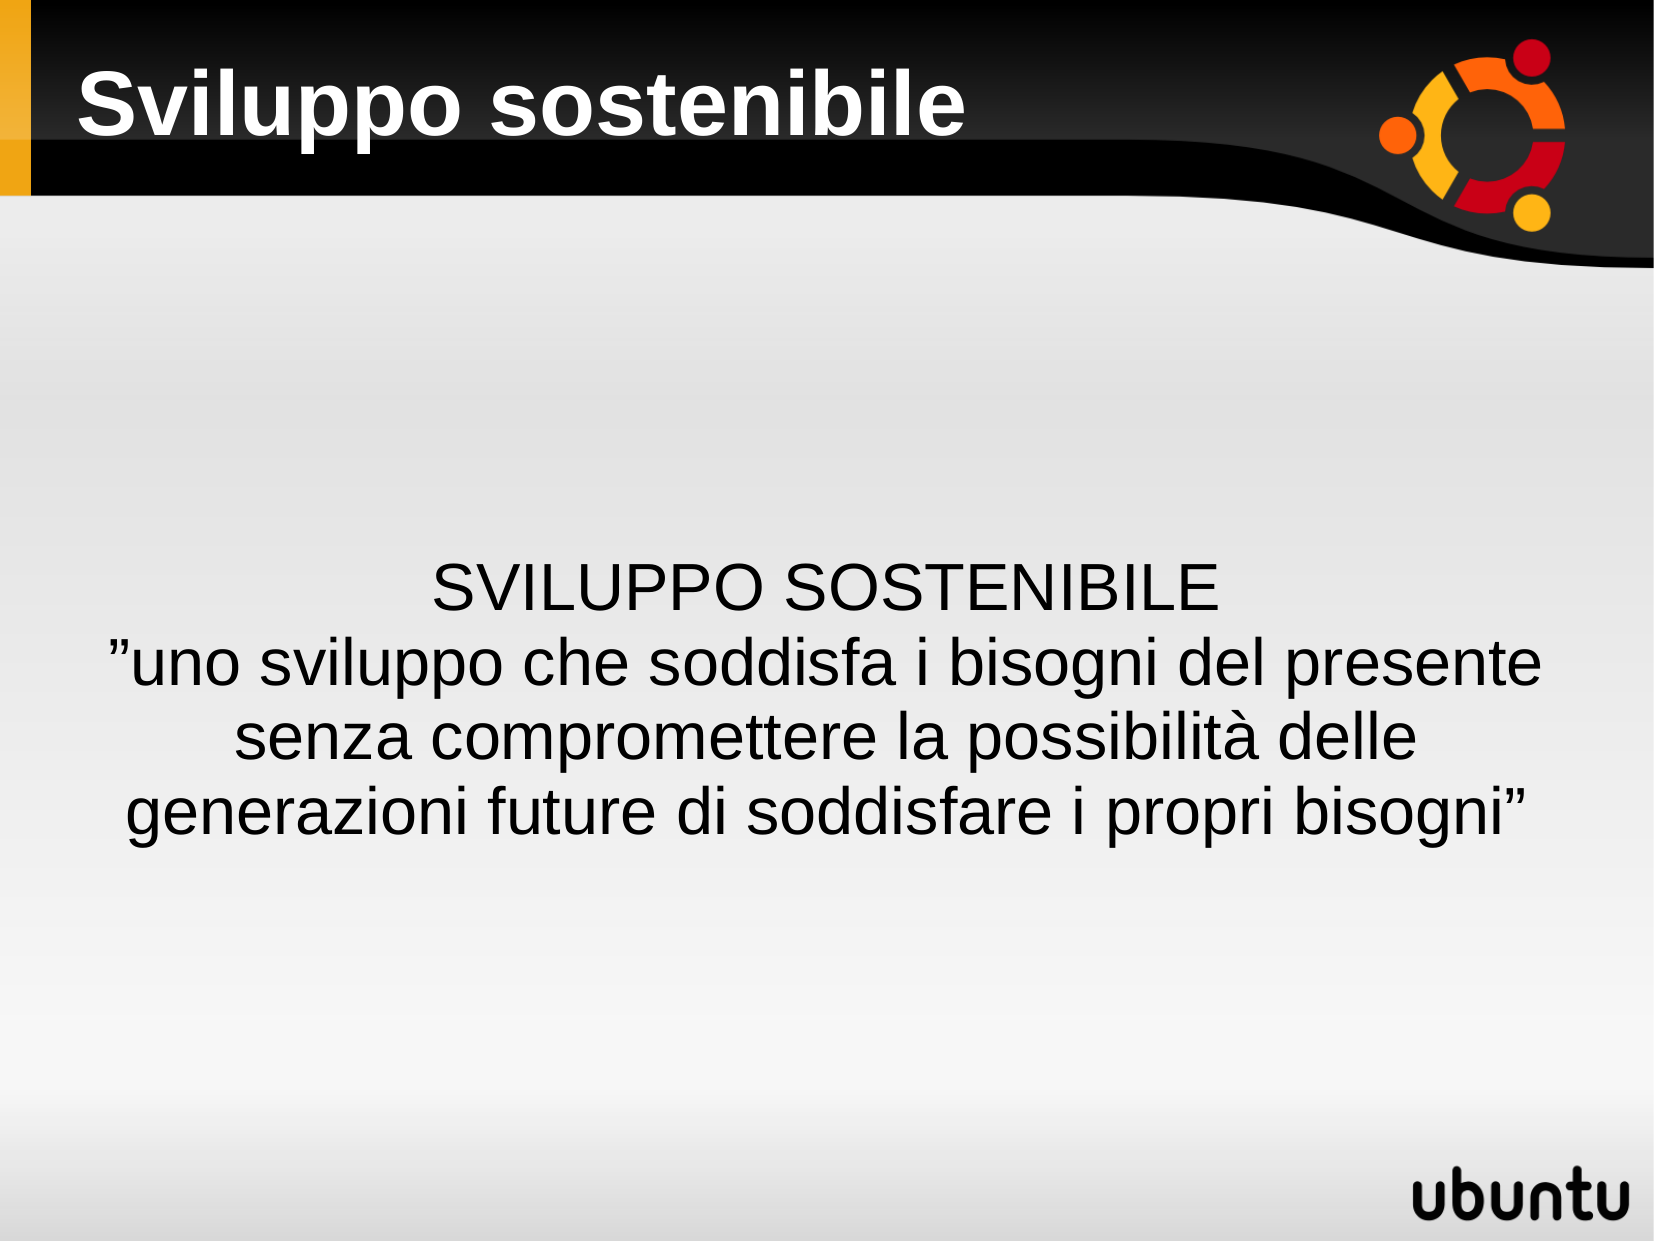

# Sviluppo sostenibile
SVILUPPO SOSTENIBILE
”uno sviluppo che soddisfa i bisogni del presente senza compromettere la possibilità delle generazioni future di soddisfare i propri bisogni”